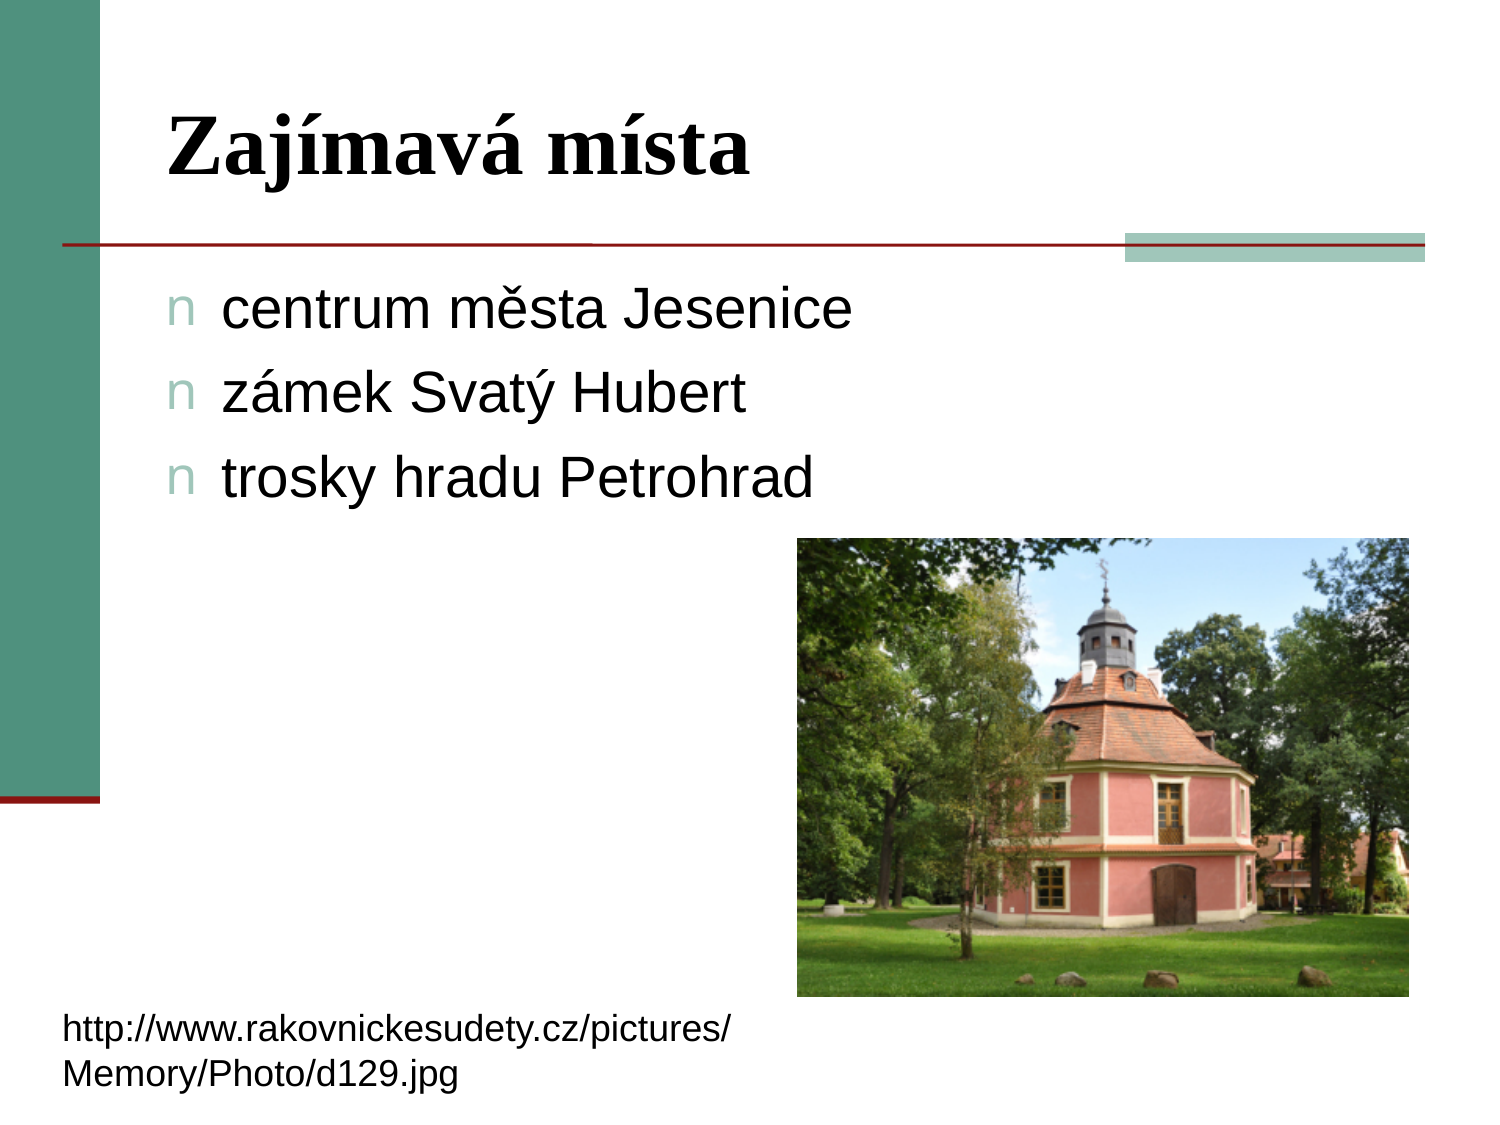

# Zajímavá místa
centrum města Jesenice
zámek Svatý Hubert
trosky hradu Petrohrad
http://www.rakovnickesudety.cz/pictures/Memory/Photo/d129.jpg